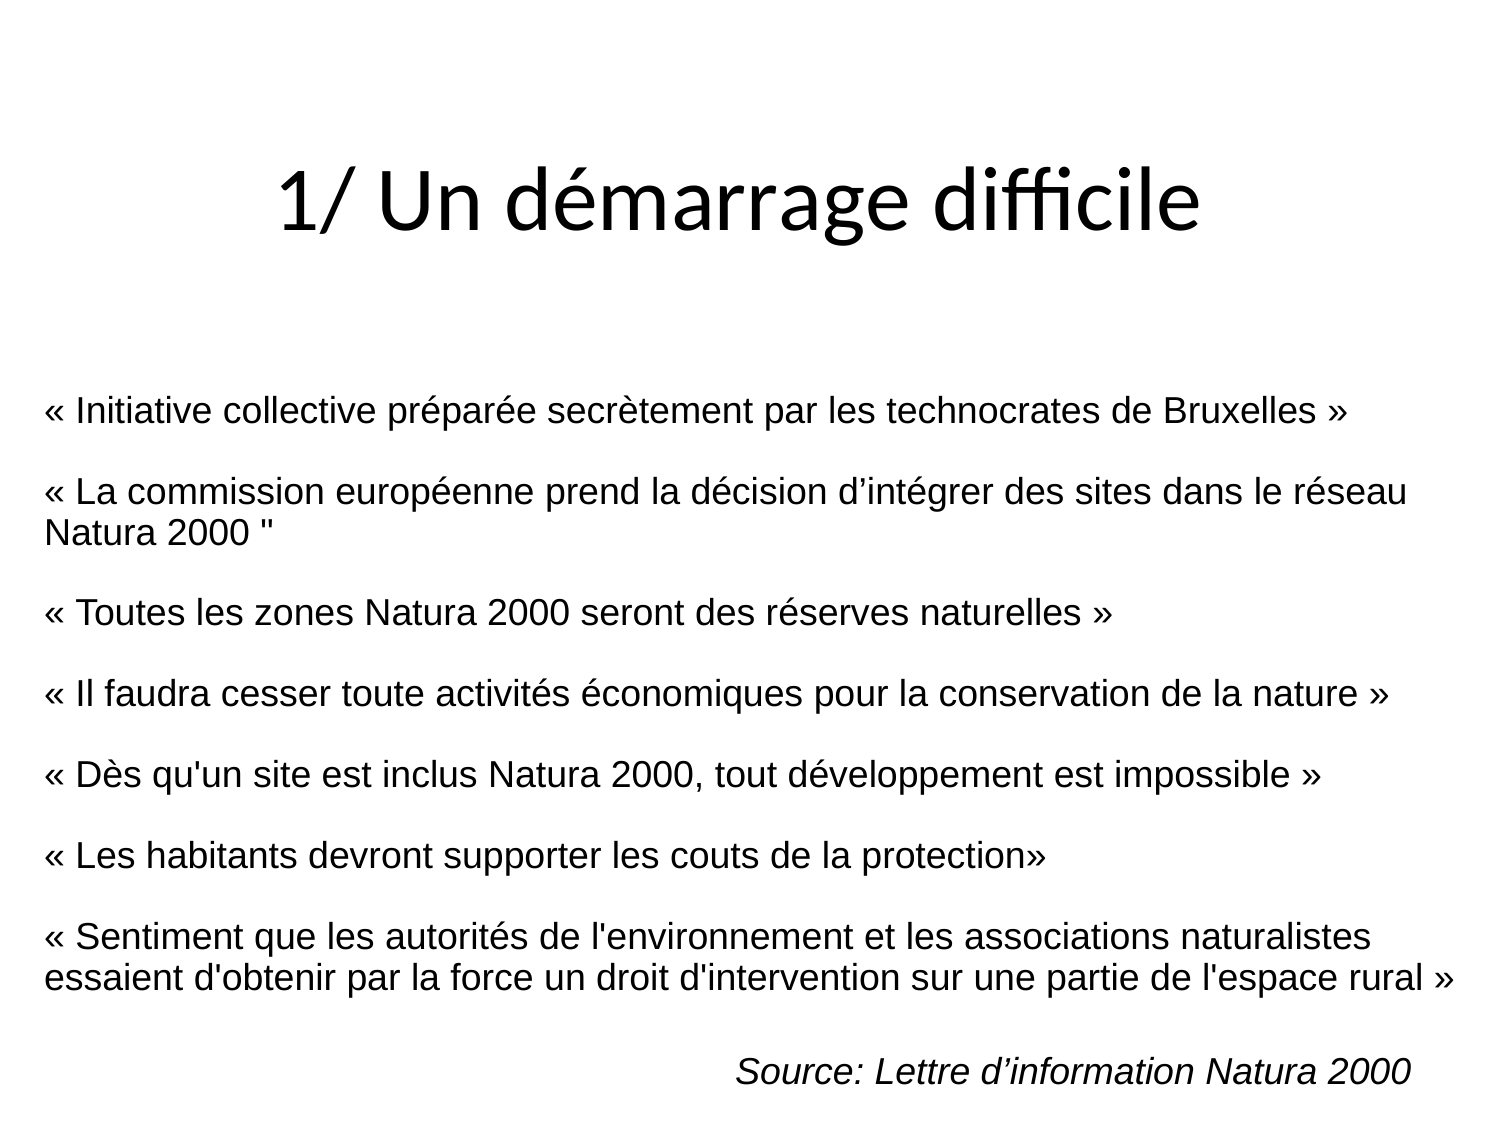

# 1/ Un démarrage difficile
« Initiative collective préparée secrètement par les technocrates de Bruxelles »
« La commission européenne prend la décision d’intégrer des sites dans le réseau Natura 2000 "
« Toutes les zones Natura 2000 seront des réserves naturelles »
« Il faudra cesser toute activités économiques pour la conservation de la nature »
« Dès qu'un site est inclus Natura 2000, tout développement est impossible »
« Les habitants devront supporter les couts de la protection»
« Sentiment que les autorités de l'environnement et les associations naturalistes essaient d'obtenir par la force un droit d'intervention sur une partie de l'espace rural »
Source: Lettre d’information Natura 2000